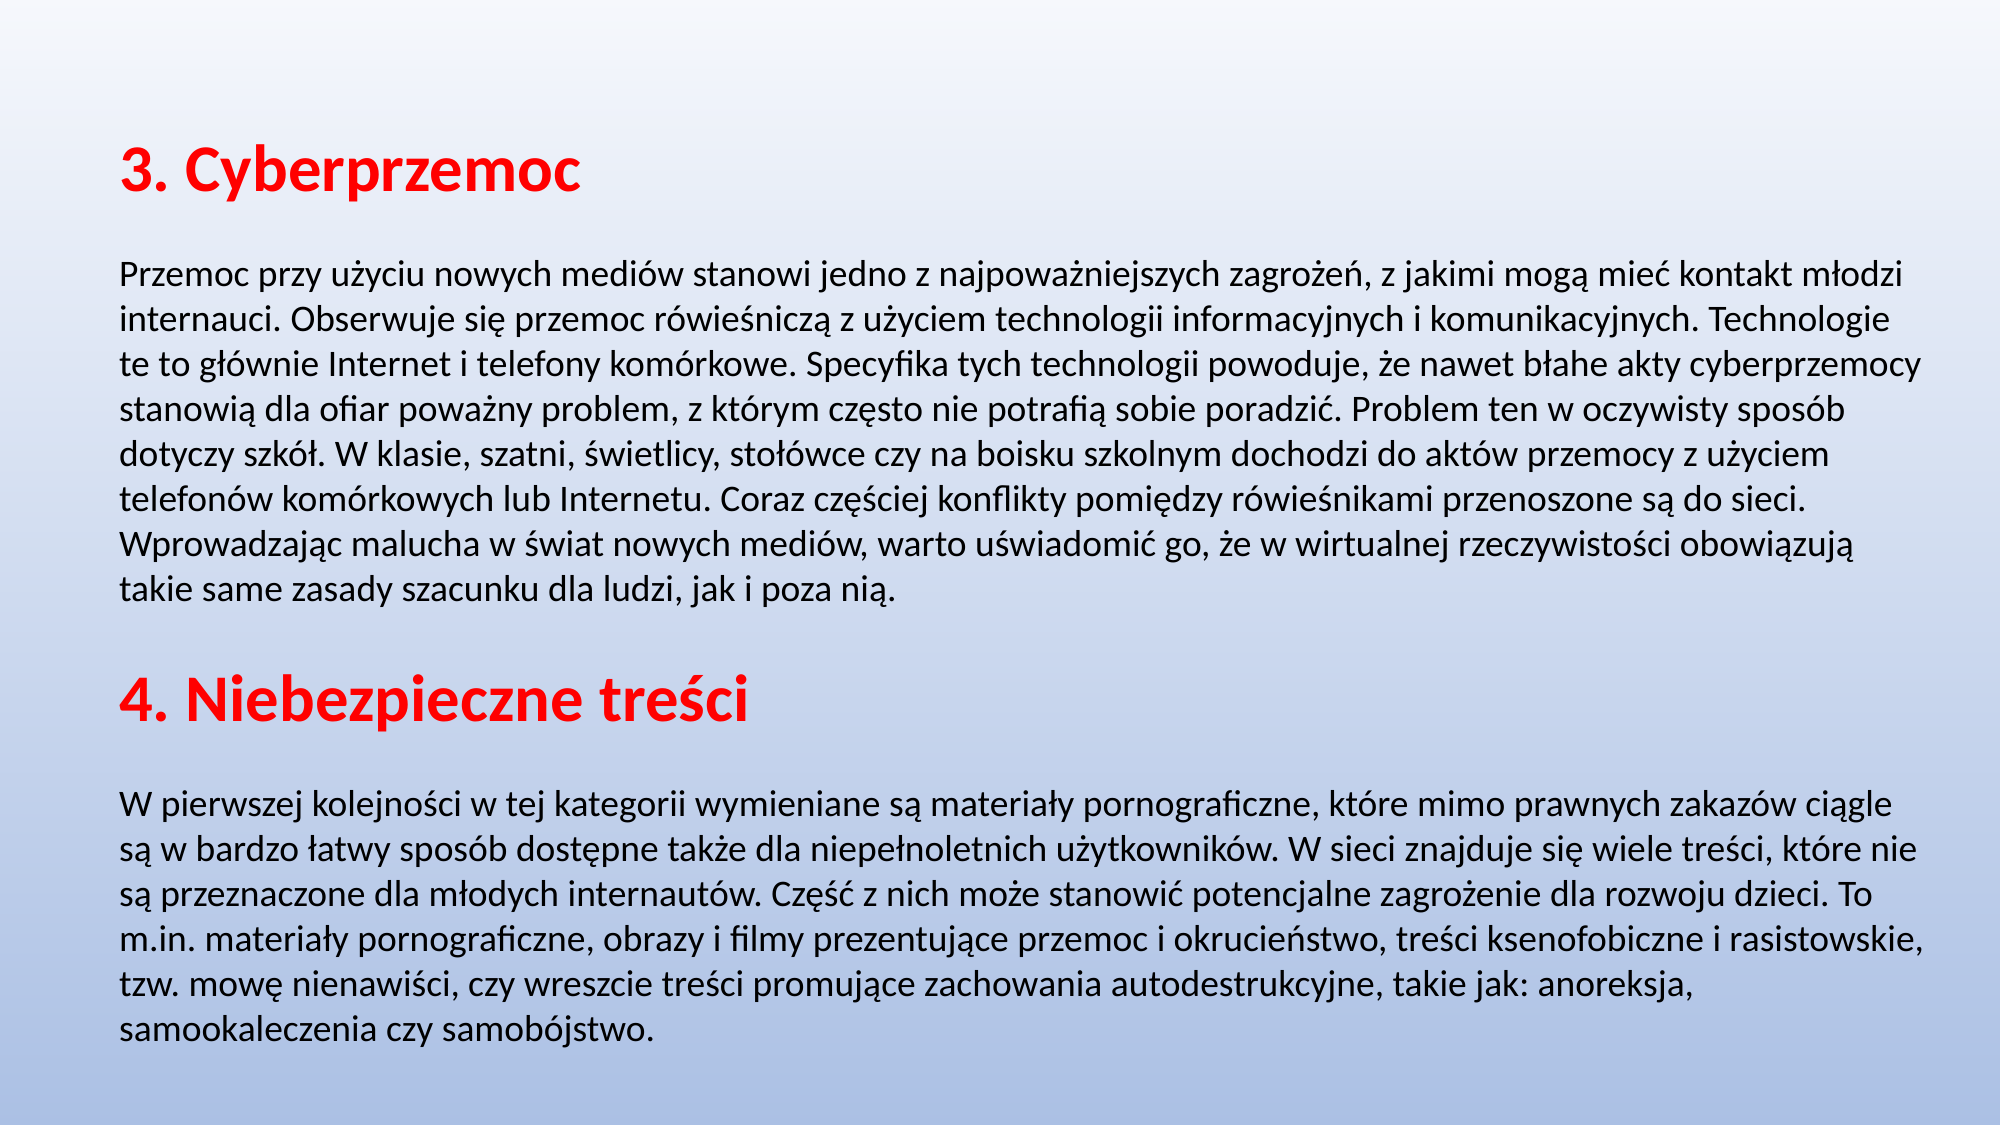

3. Cyberprzemoc
Przemoc przy użyciu nowych mediów stanowi jedno z najpoważniejszych zagrożeń, z jakimi mogą mieć kontakt młodzi internauci. Obserwuje się przemoc rówieśniczą z użyciem technologii informacyjnych i komunikacyjnych. Technologie te to głównie Internet i telefony komórkowe. Specyfika tych technologii powoduje, że nawet błahe akty cyberprzemocy stanowią dla ofiar poważny problem, z którym często nie potrafią sobie poradzić. Problem ten w oczywisty sposób dotyczy szkół. W klasie, szatni, świetlicy, stołówce czy na boisku szkolnym dochodzi do aktów przemocy z użyciem telefonów komórkowych lub Internetu. Coraz częściej konflikty pomiędzy rówieśnikami przenoszone są do sieci. Wprowadzając malucha w świat nowych mediów, warto uświadomić go, że w wirtualnej rzeczywistości obowiązują takie same zasady szacunku dla ludzi, jak i poza nią.
4. Niebezpieczne treści
W pierwszej kolejności w tej kategorii wymieniane są materiały pornograficzne, które mimo prawnych zakazów ciągle są w bardzo łatwy sposób dostępne także dla niepełnoletnich użytkowników. W sieci znajduje się wiele treści, które nie są przeznaczone dla młodych internautów. Część z nich może stanowić potencjalne zagrożenie dla rozwoju dzieci. To m.in. materiały pornograficzne, obrazy i filmy prezentujące przemoc i okrucieństwo, treści ksenofobiczne i rasistowskie, tzw. mowę nienawiści, czy wreszcie treści promujące zachowania autodestrukcyjne, takie jak: anoreksja, samookaleczenia czy samobójstwo.